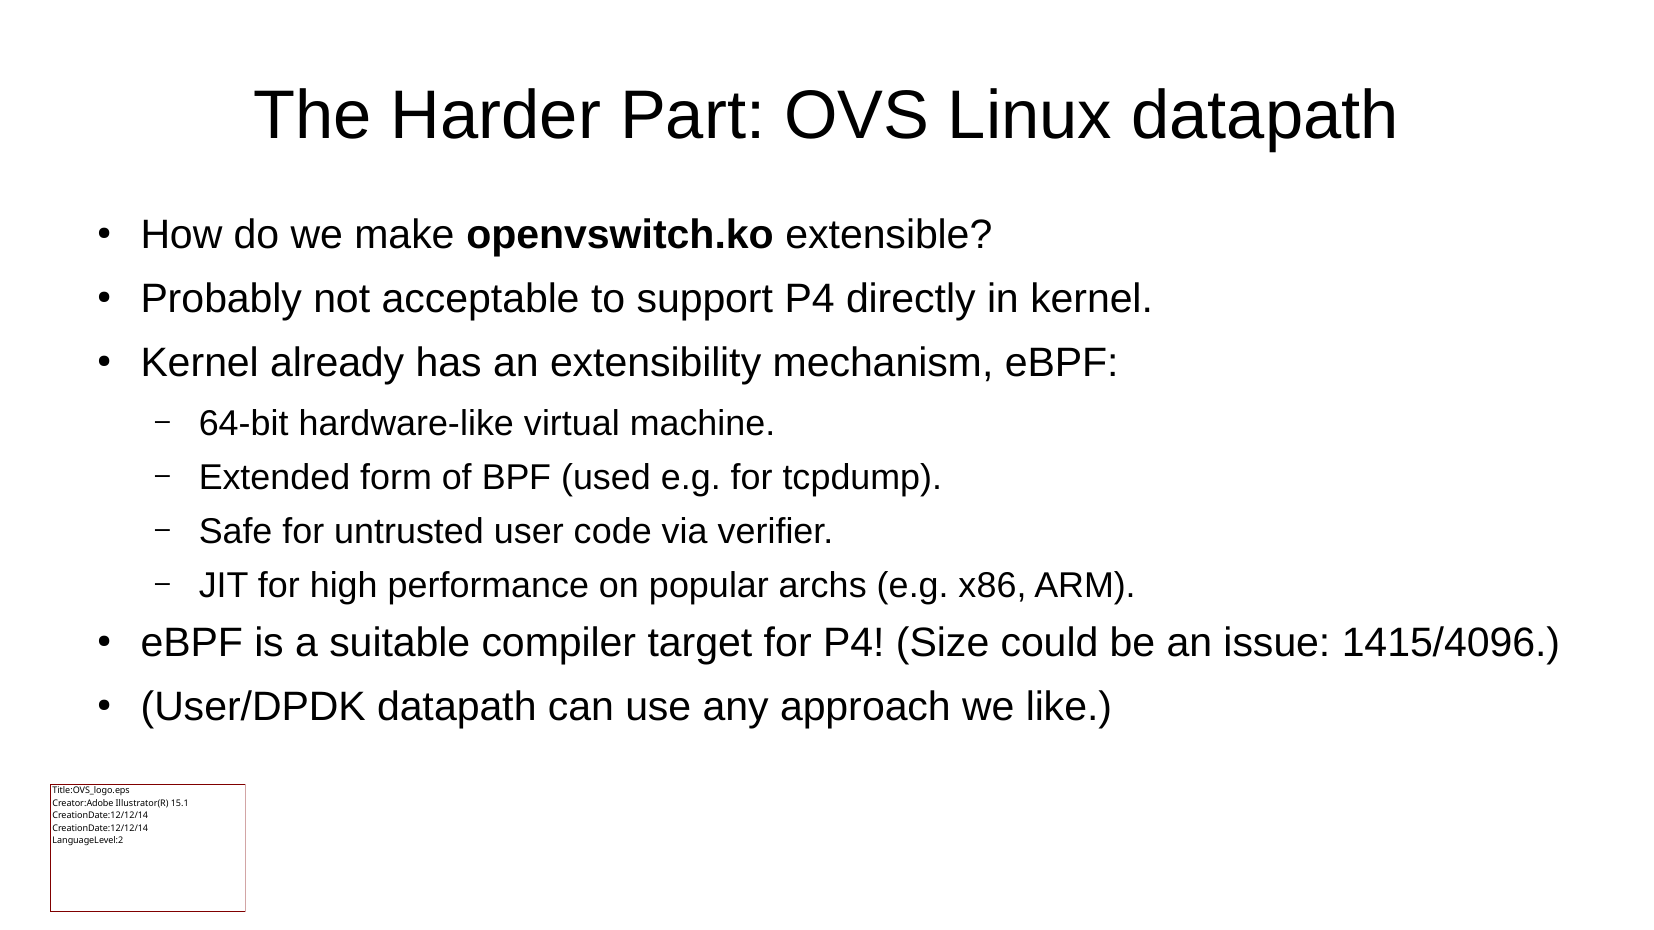

# The Harder Part: OVS Linux datapath
How do we make openvswitch.ko extensible?
Probably not acceptable to support P4 directly in kernel.
Kernel already has an extensibility mechanism, eBPF:
64-bit hardware-like virtual machine.
Extended form of BPF (used e.g. for tcpdump).
Safe for untrusted user code via verifier.
JIT for high performance on popular archs (e.g. x86, ARM).
eBPF is a suitable compiler target for P4! (Size could be an issue: 1415/4096.)
(User/DPDK datapath can use any approach we like.)